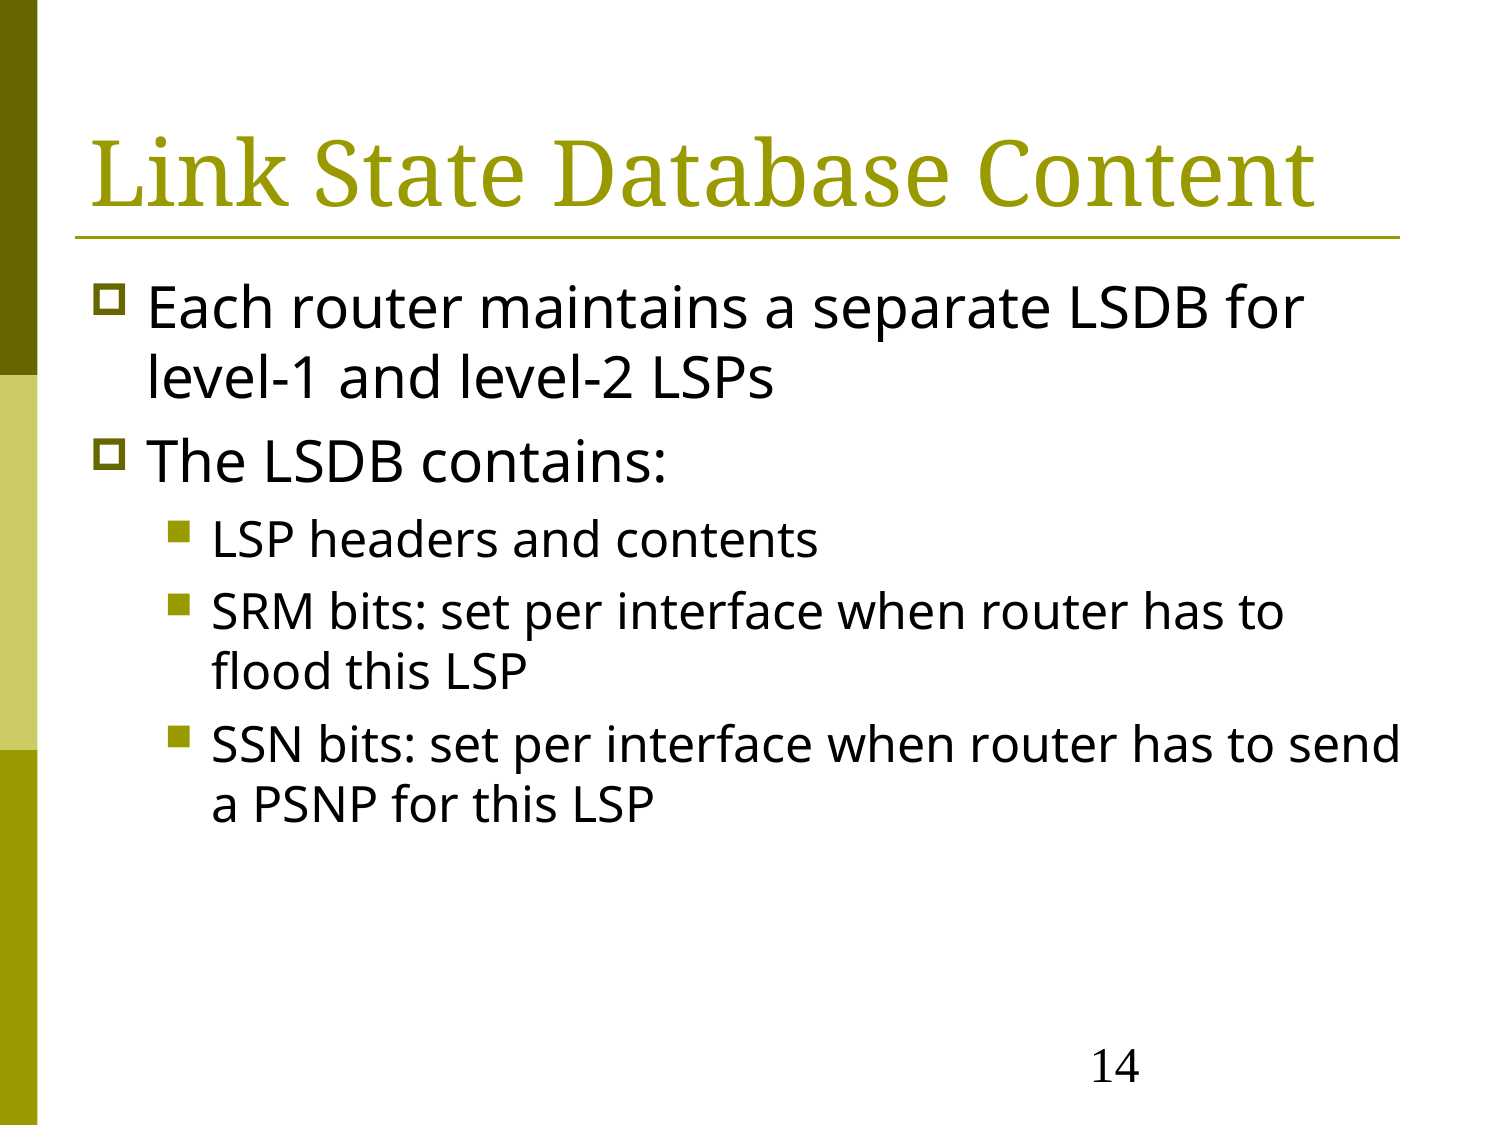

# Link State Database Content
Each router maintains a separate LSDB for level-1 and level-2 LSPs
The LSDB contains:
LSP headers and contents
SRM bits: set per interface when router has to flood this LSP
SSN bits: set per interface when router has to send a PSNP for this LSP
14